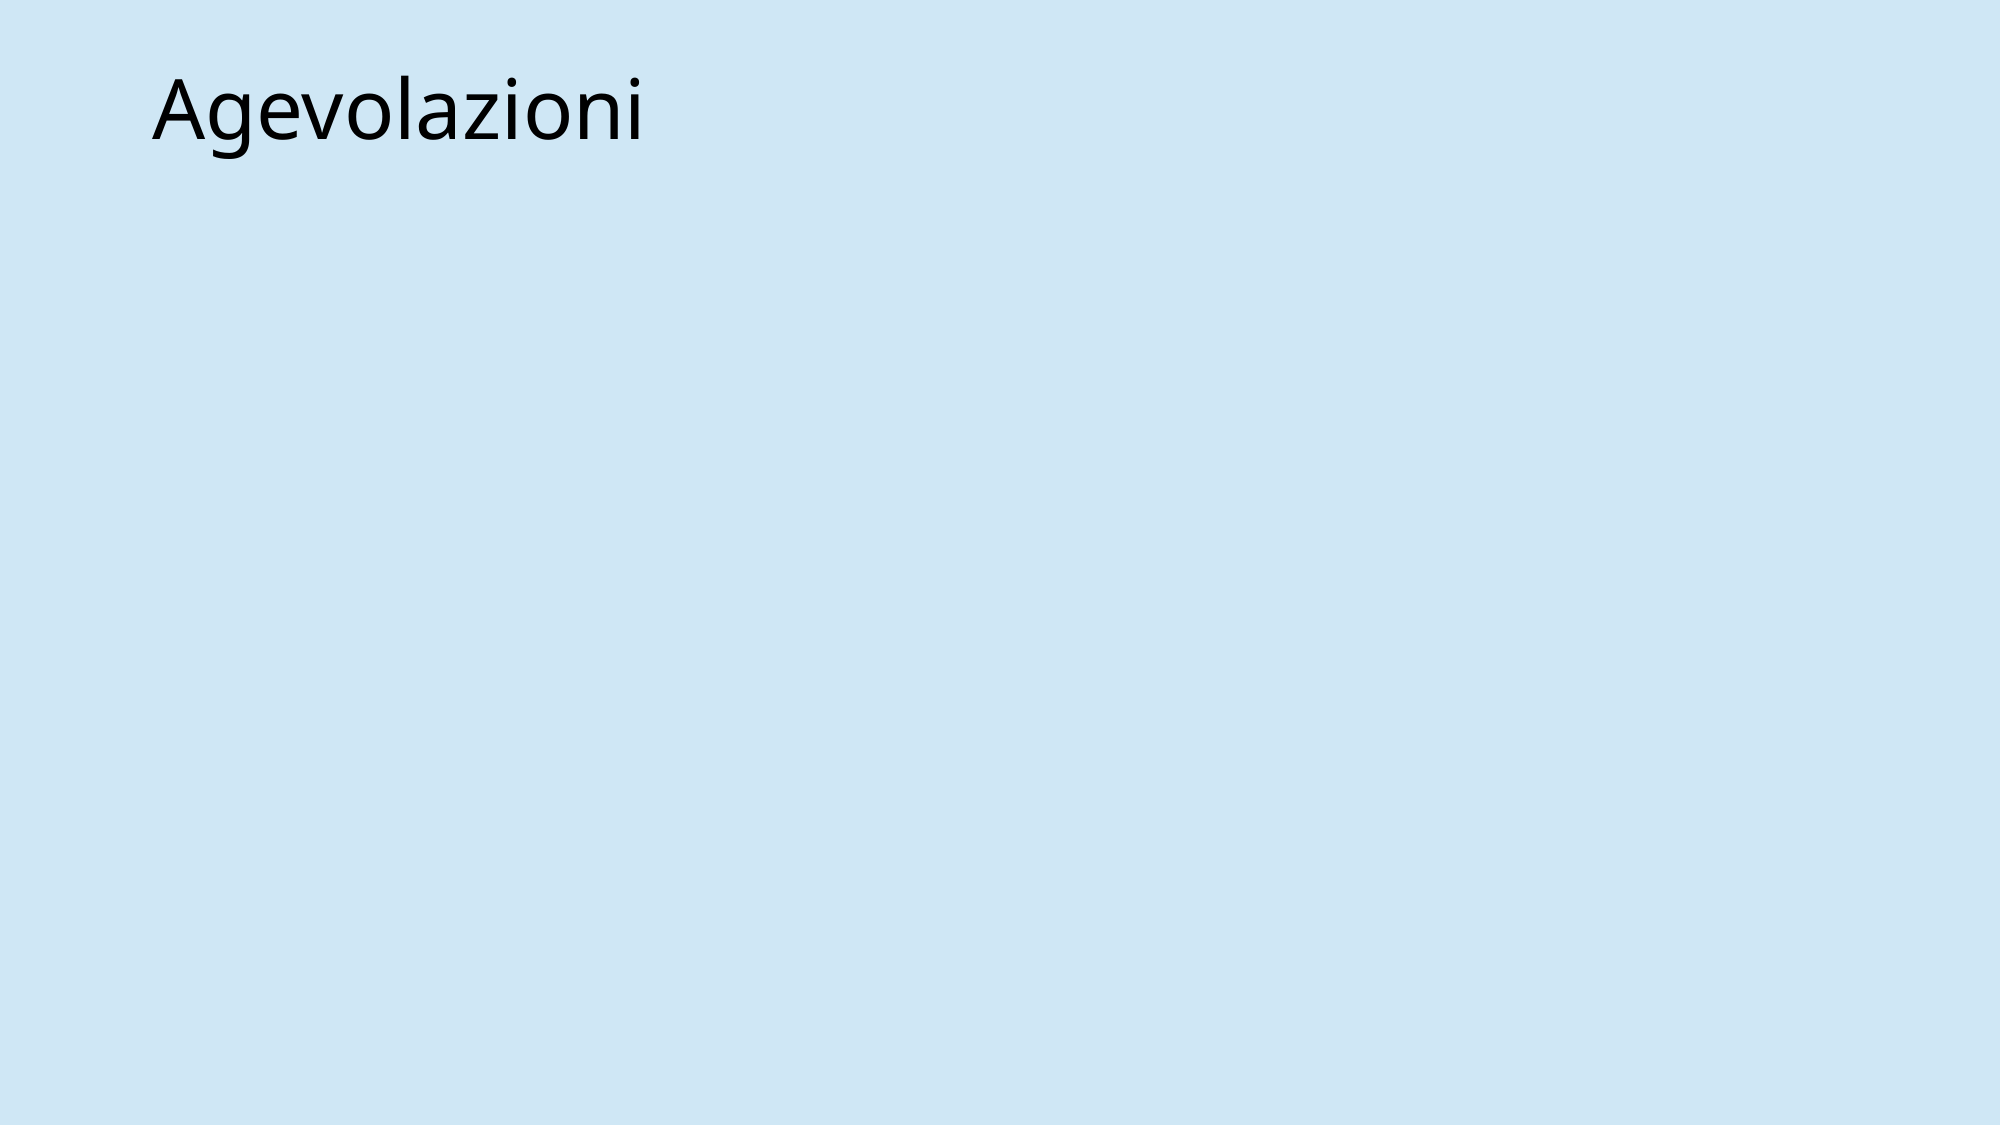

# Agevolazioni
Il contributo è riconosciuto ai sensi del “de minimis” e nel rispetto dei limiti previsti dal regolamento (UE) n. 1407/2013, ai sensi del quale l’aiuto massimo concedibile per ciascuna “impresa unica” non può superare l’importo di euro 200.000,00 nell’arco di tre esercizi finanziari
Le agevolazioni sono concesse nella forma di contributo a fondo perduto, nella misura del 50% delle spese e dei costi ammissibili sostenuti per la realizzazione del progetto ammesso